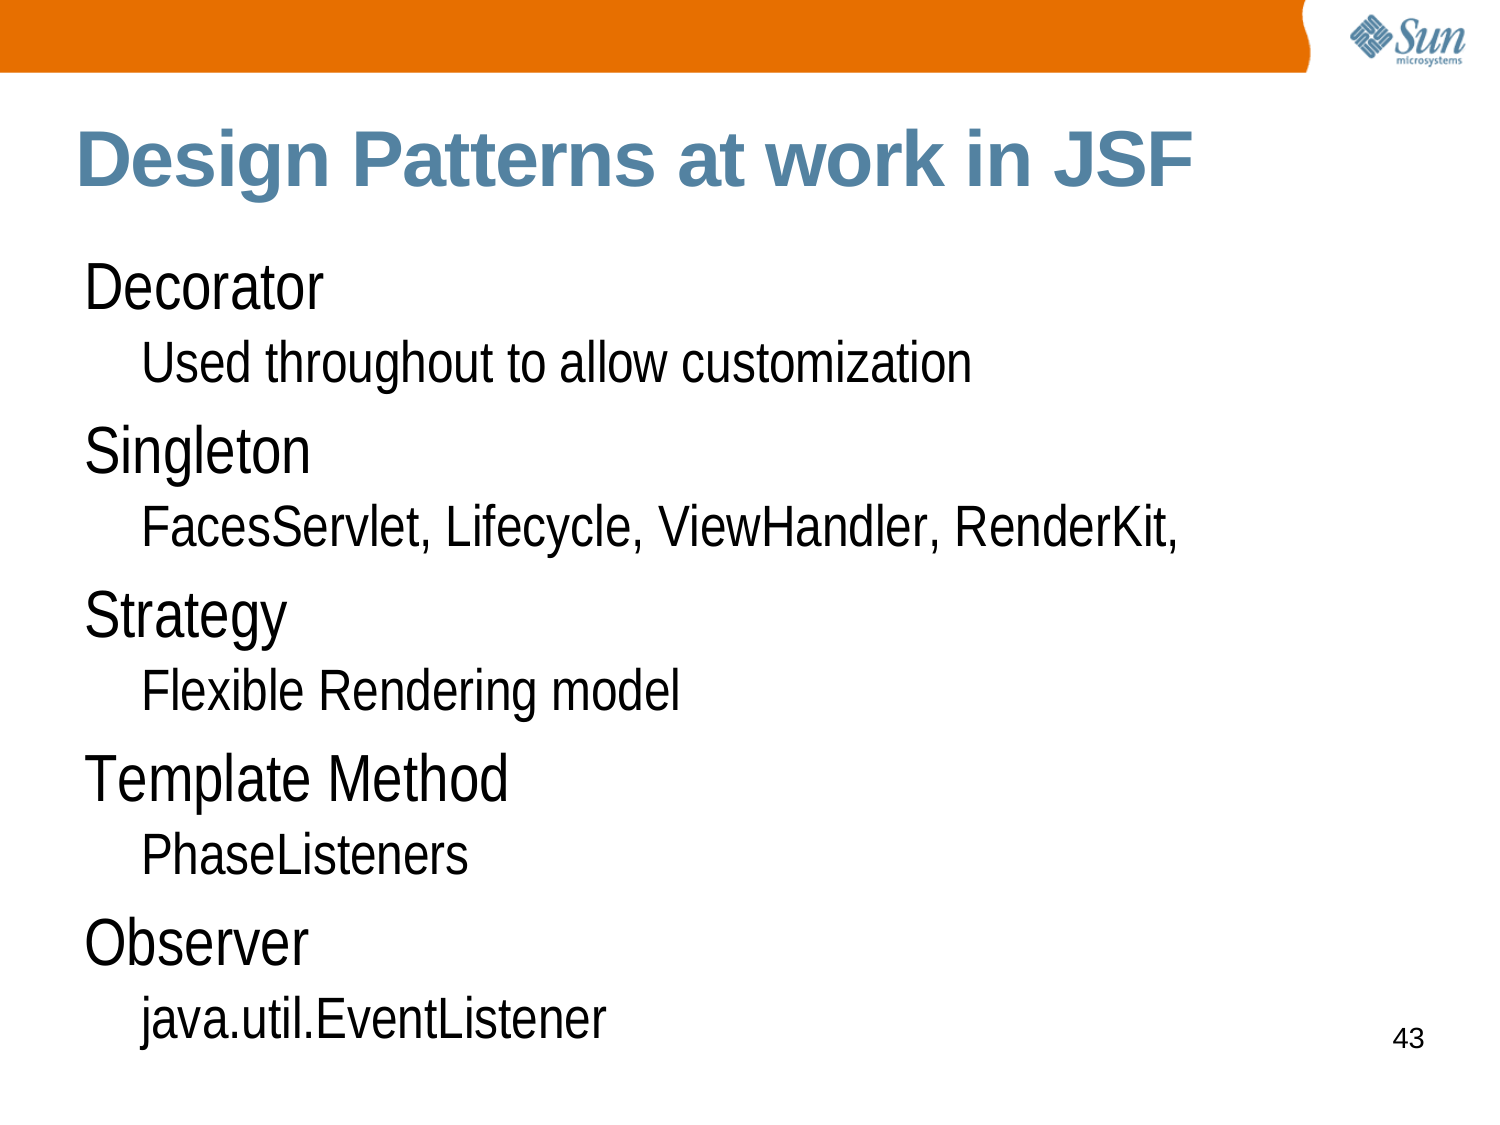

# Design Patterns at work in JSF
Decorator
Used throughout to allow customization
Singleton
FacesServlet, Lifecycle, ViewHandler, RenderKit,
Strategy
Flexible Rendering model
Template Method
PhaseListeners
Observer
java.util.EventListener
43